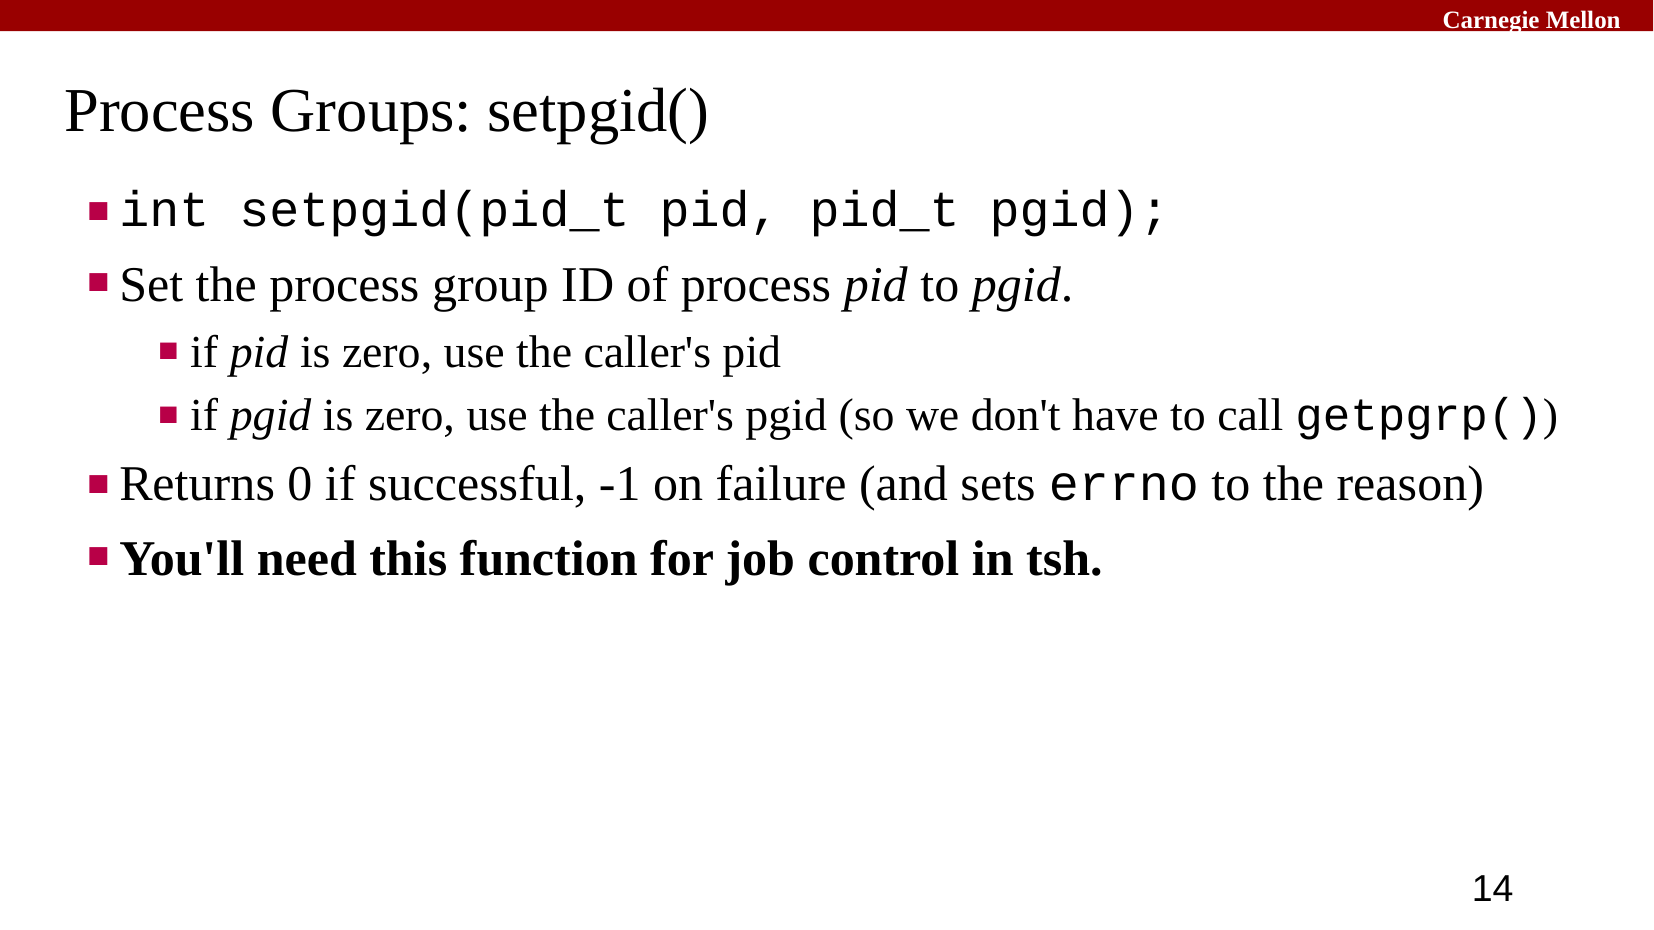

# Process Groups: setpgid()
int setpgid(pid_t pid, pid_t pgid);
Set the process group ID of process pid to pgid.
if pid is zero, use the caller's pid
if pgid is zero, use the caller's pgid (so we don't have to call getpgrp())
Returns 0 if successful, -1 on failure (and sets errno to the reason)
You'll need this function for job control in tsh.